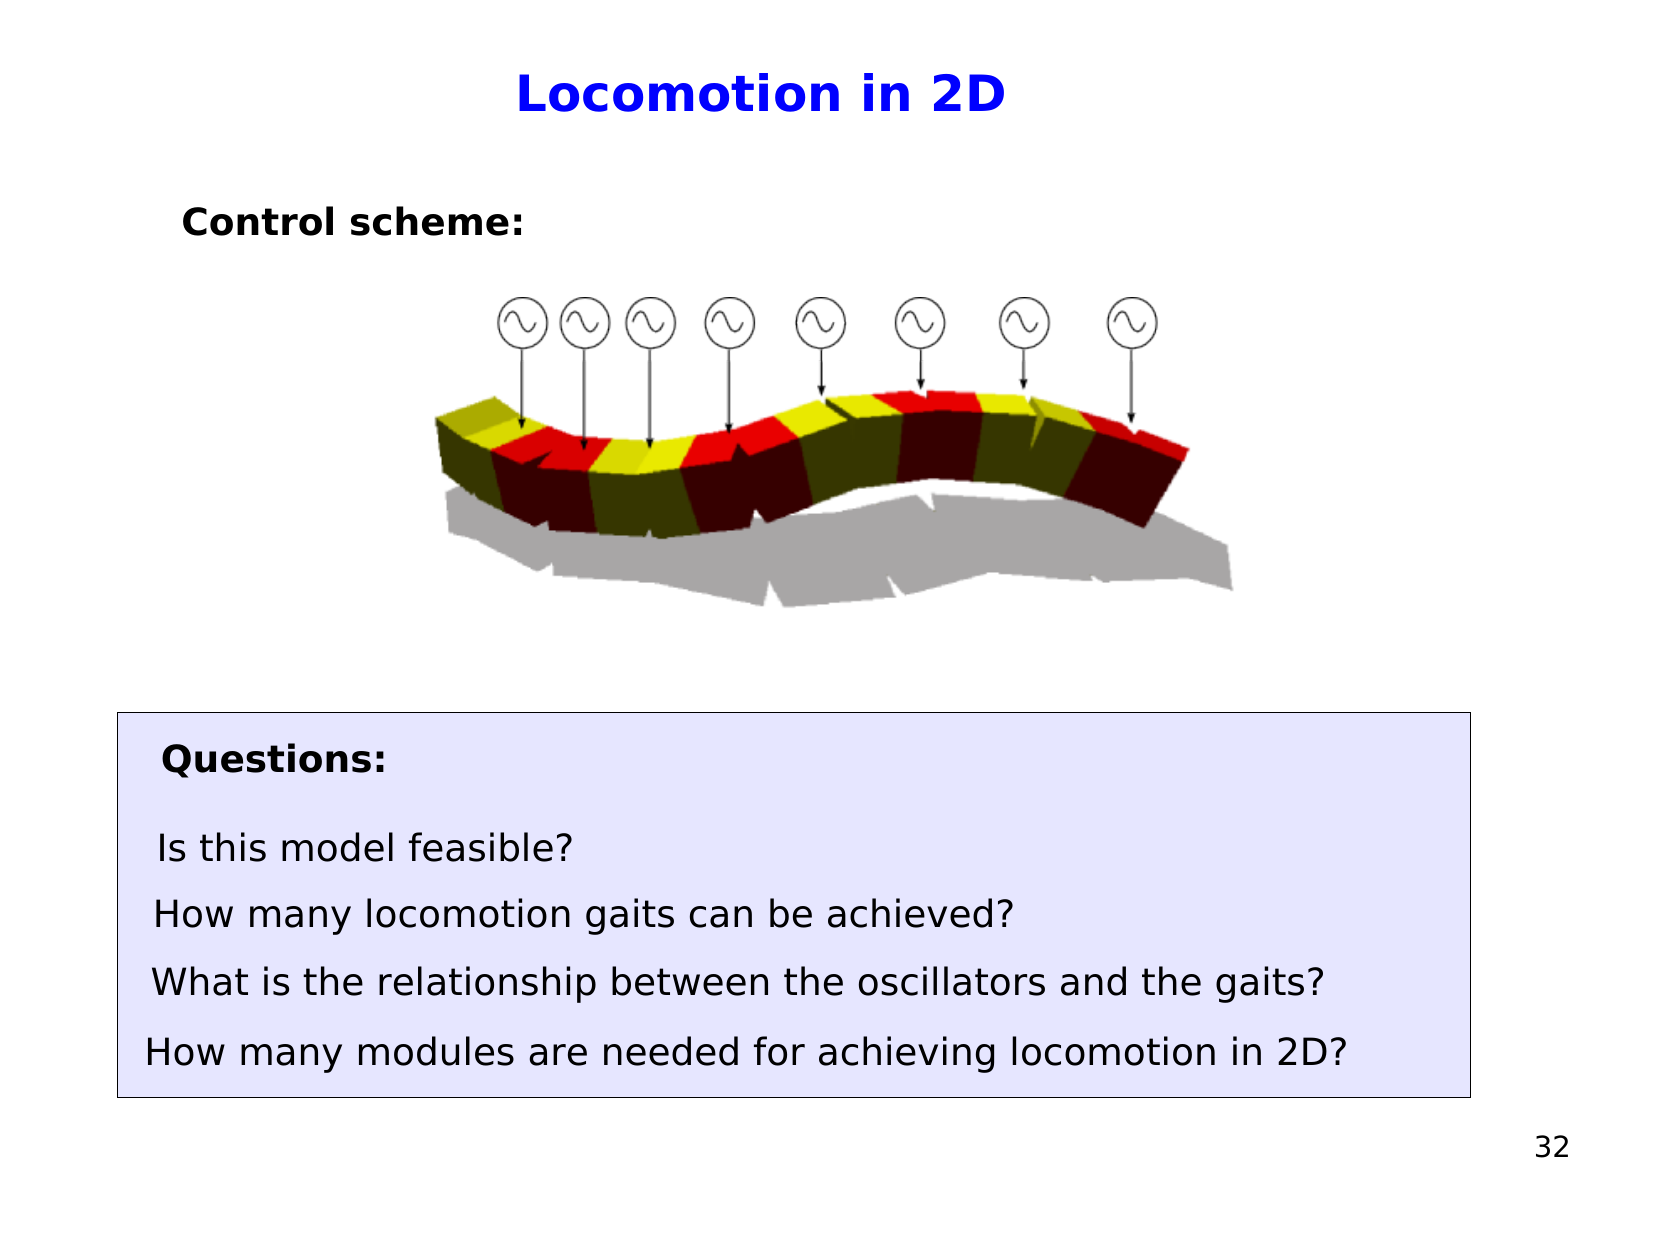

Locomotion in 2D
Control scheme:
Questions:
 Is this model feasible?
How many locomotion gaits can be achieved?
What is the relationship between the oscillators and the gaits?
How many modules are needed for achieving locomotion in 2D?
32